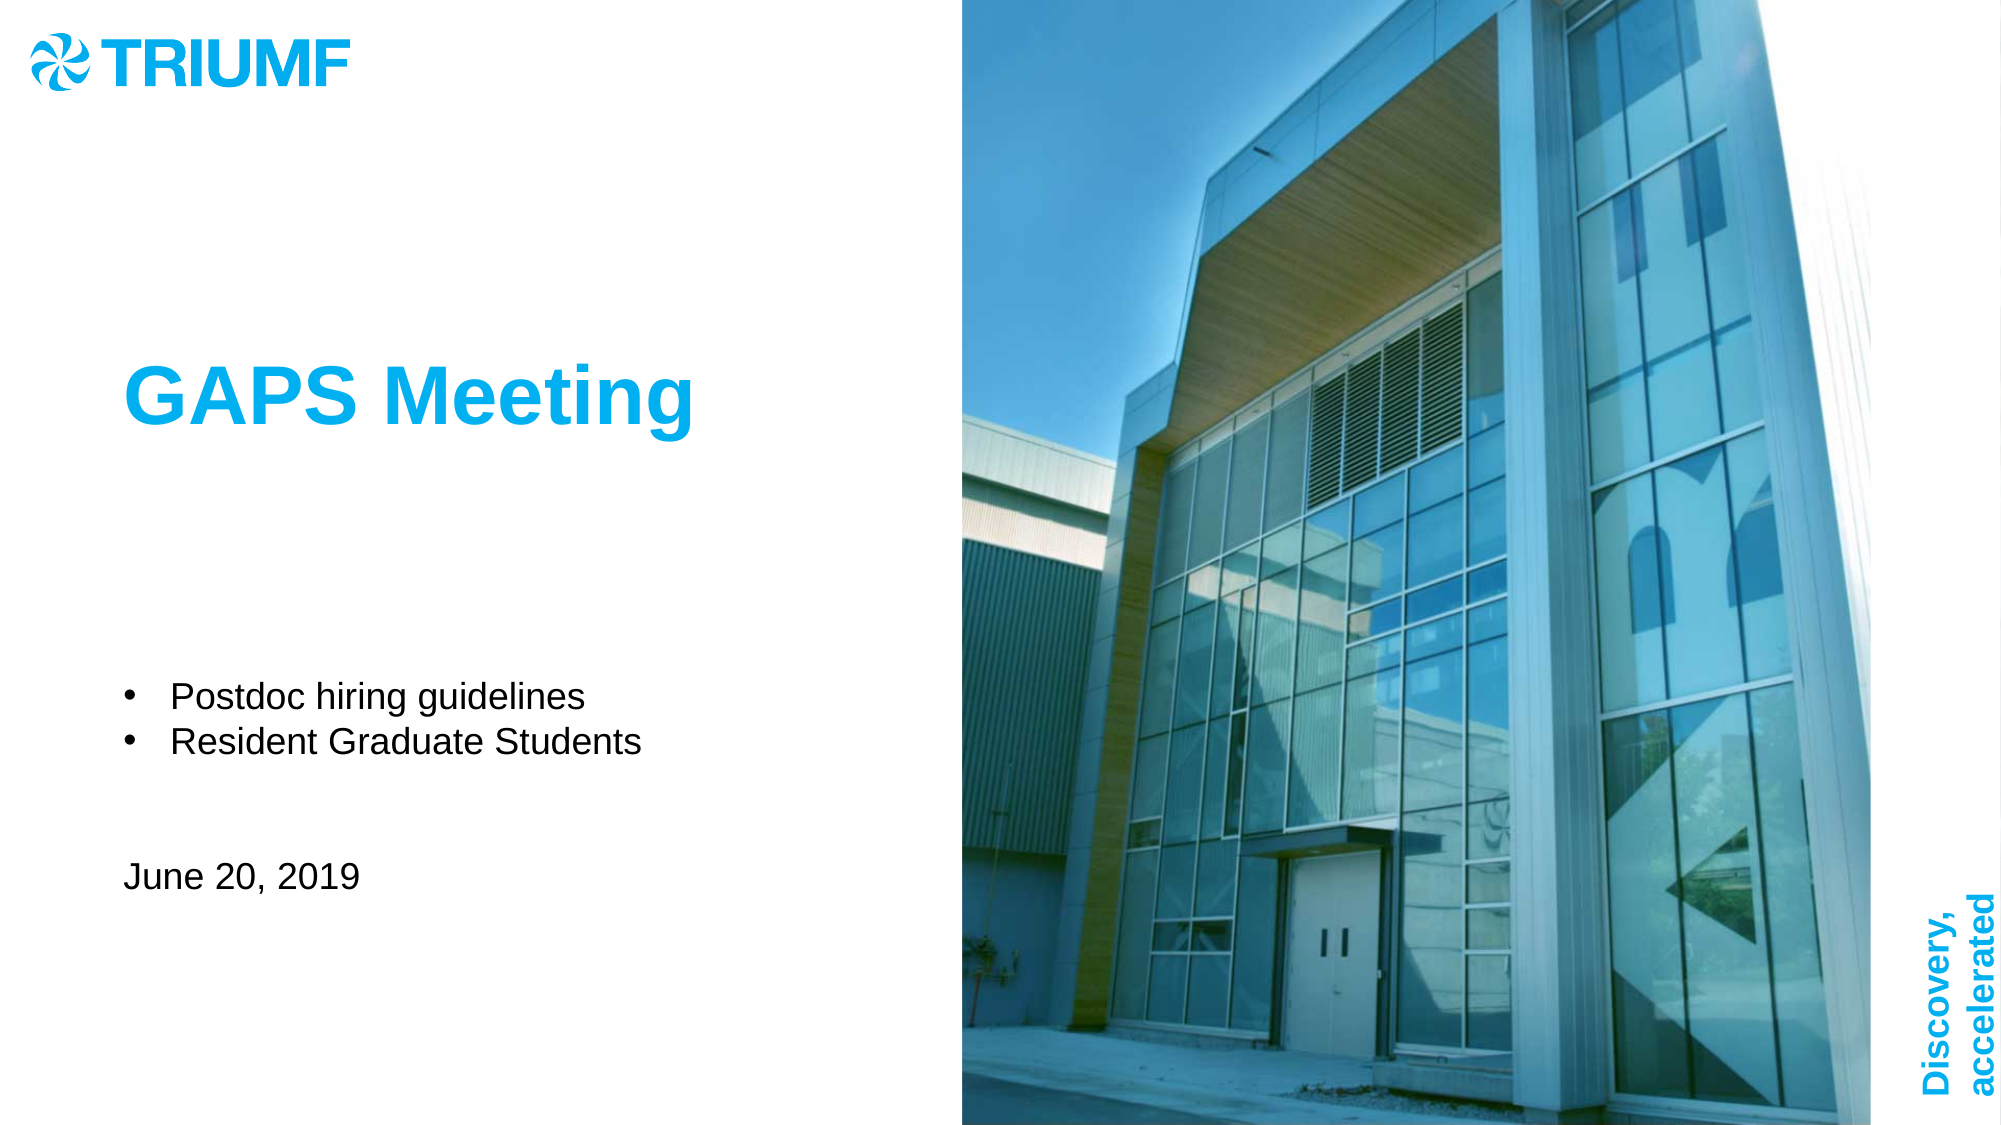

# GAPS Meeting
Postdoc hiring guidelines
Resident Graduate Students
June 20, 2019